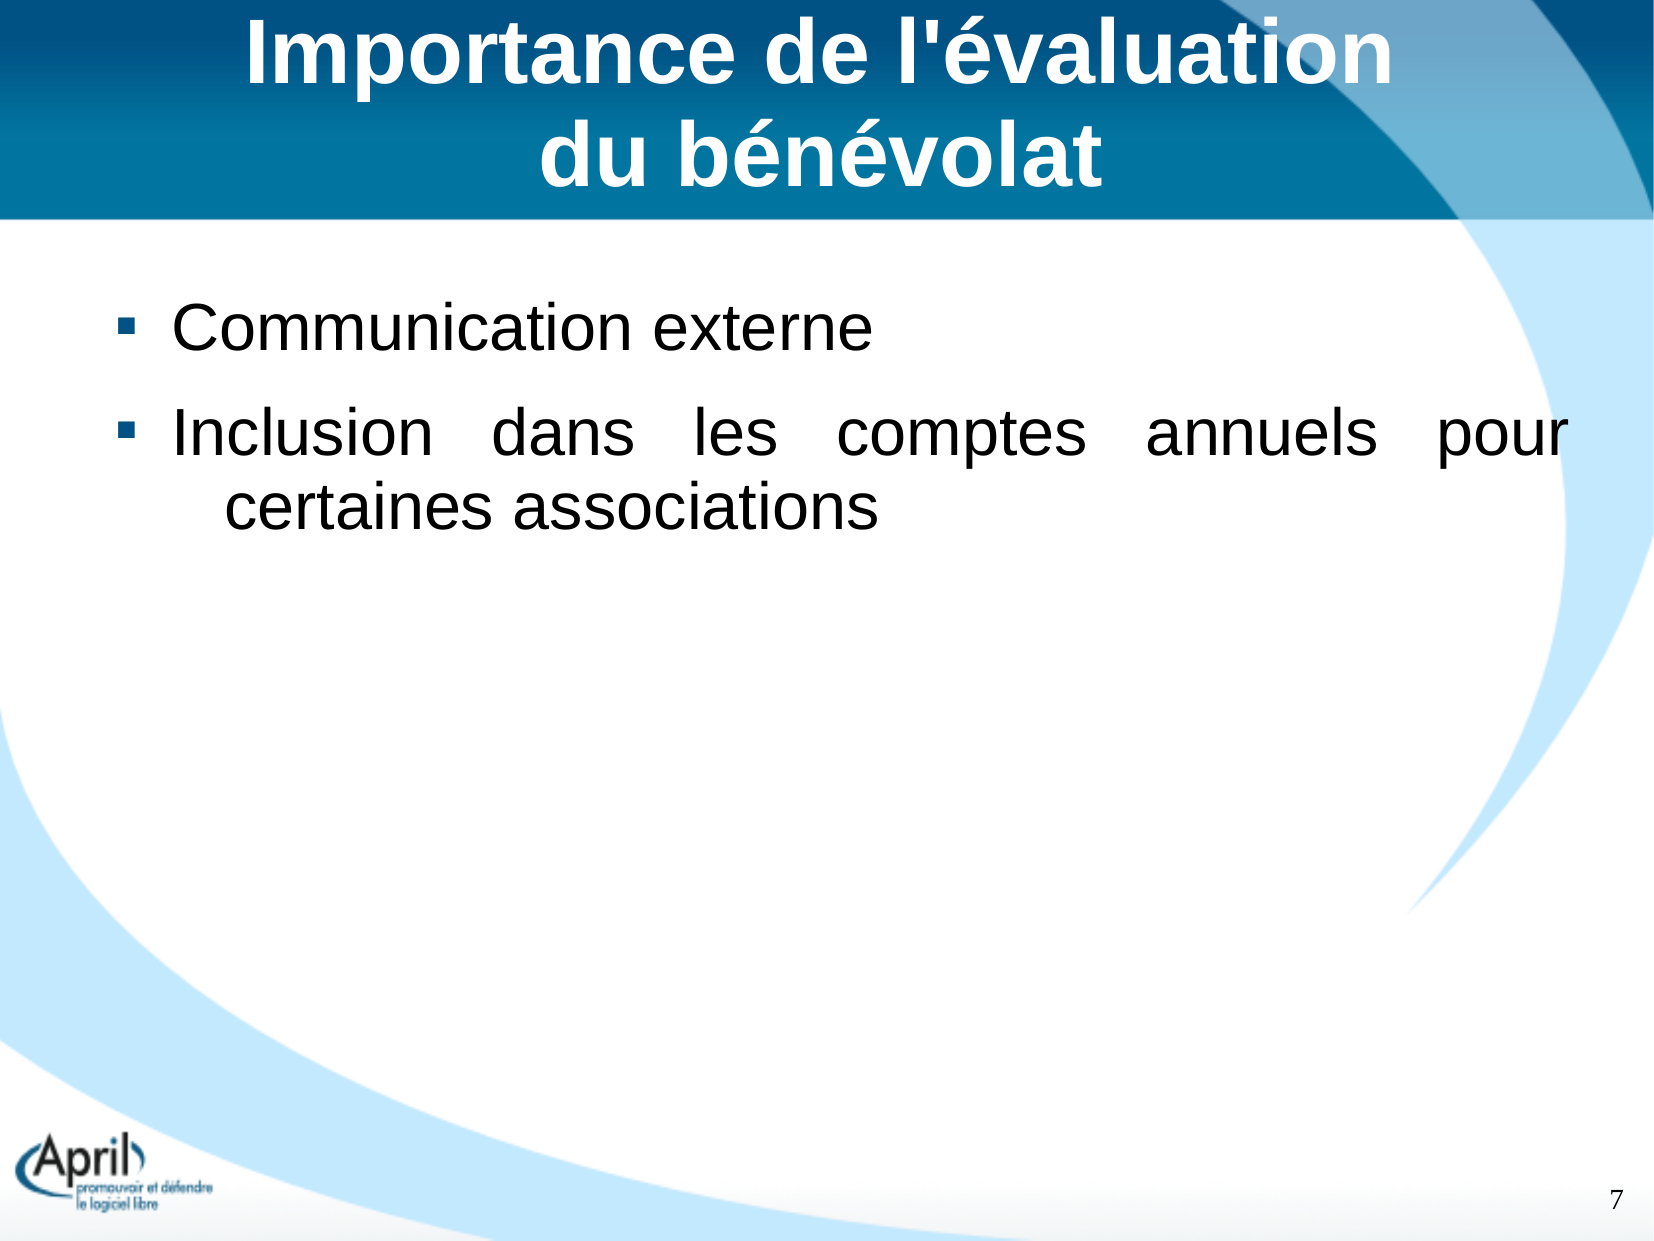

# Importance de l'évaluation du bénévolat
Communication externe
Inclusion dans les comptes annuels pour certaines associations
7